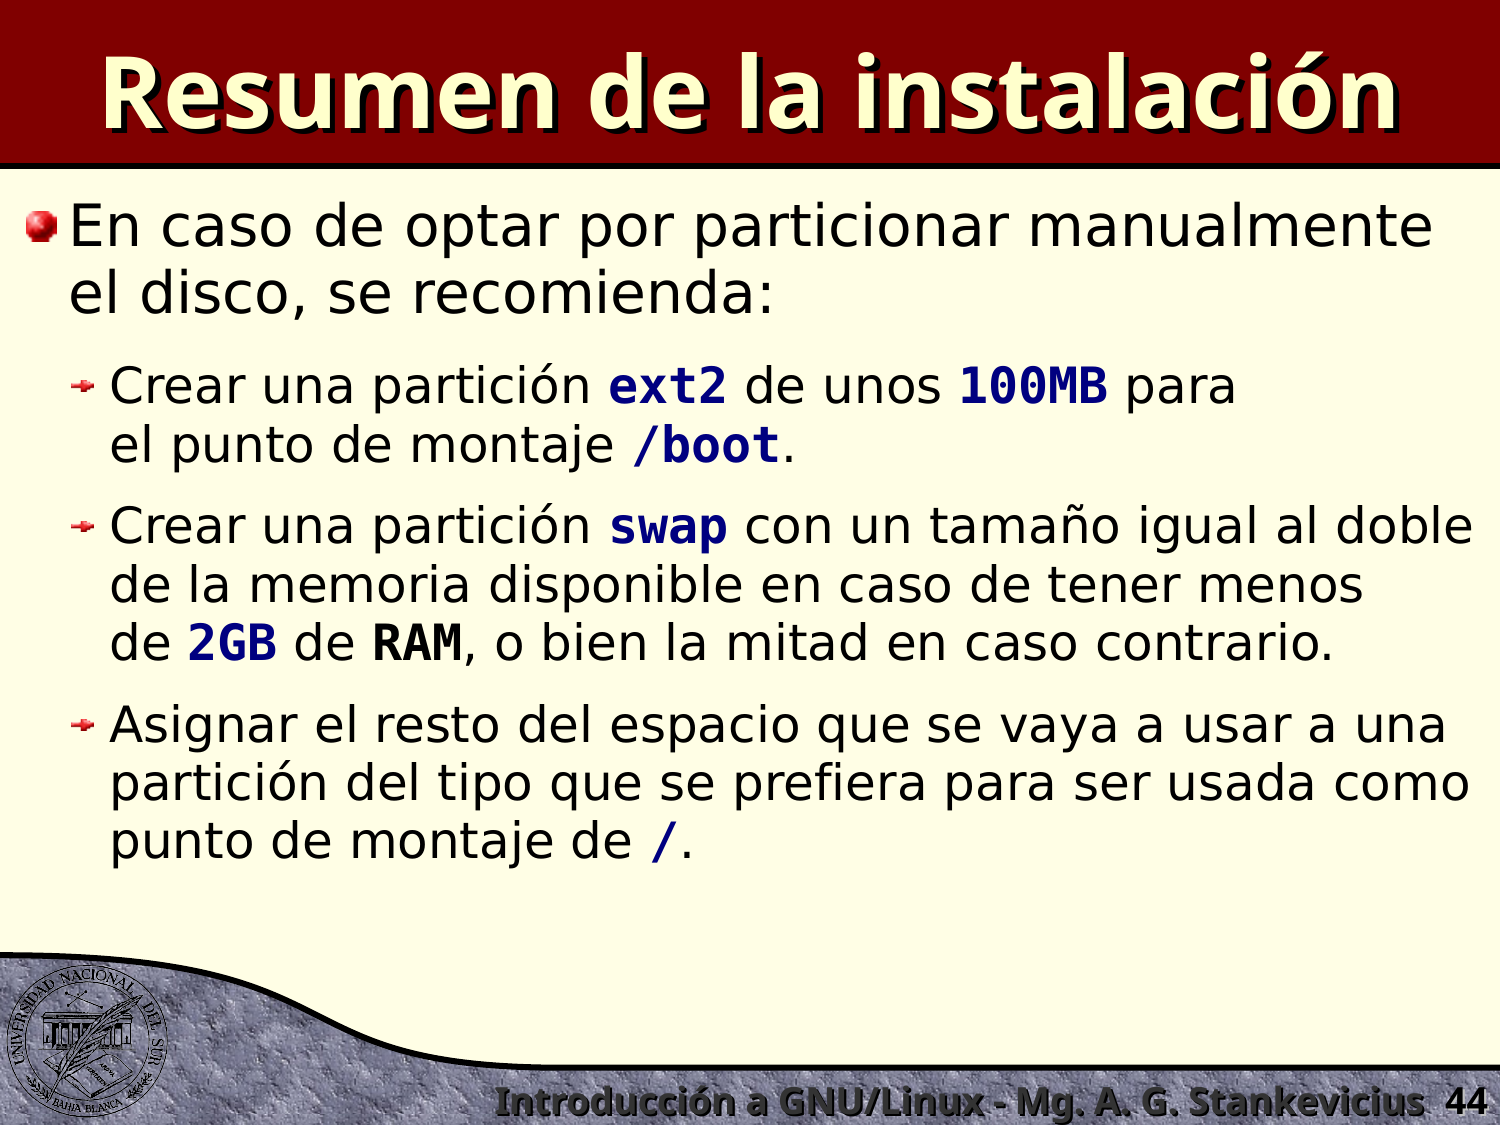

# Resumen de la instalación
En caso de optar por particionar manualmente el disco, se recomienda:
Crear una partición ext2 de unos 100MB para
el punto de montaje /boot.
Crear una partición swap con un tamaño igual al doble de la memoria disponible en caso de tener menos
de 2GB de RAM, o bien la mitad en caso contrario.
Asignar el resto del espacio que se vaya a usar a una partición del tipo que se prefiera para ser usada como punto de montaje de /.
44